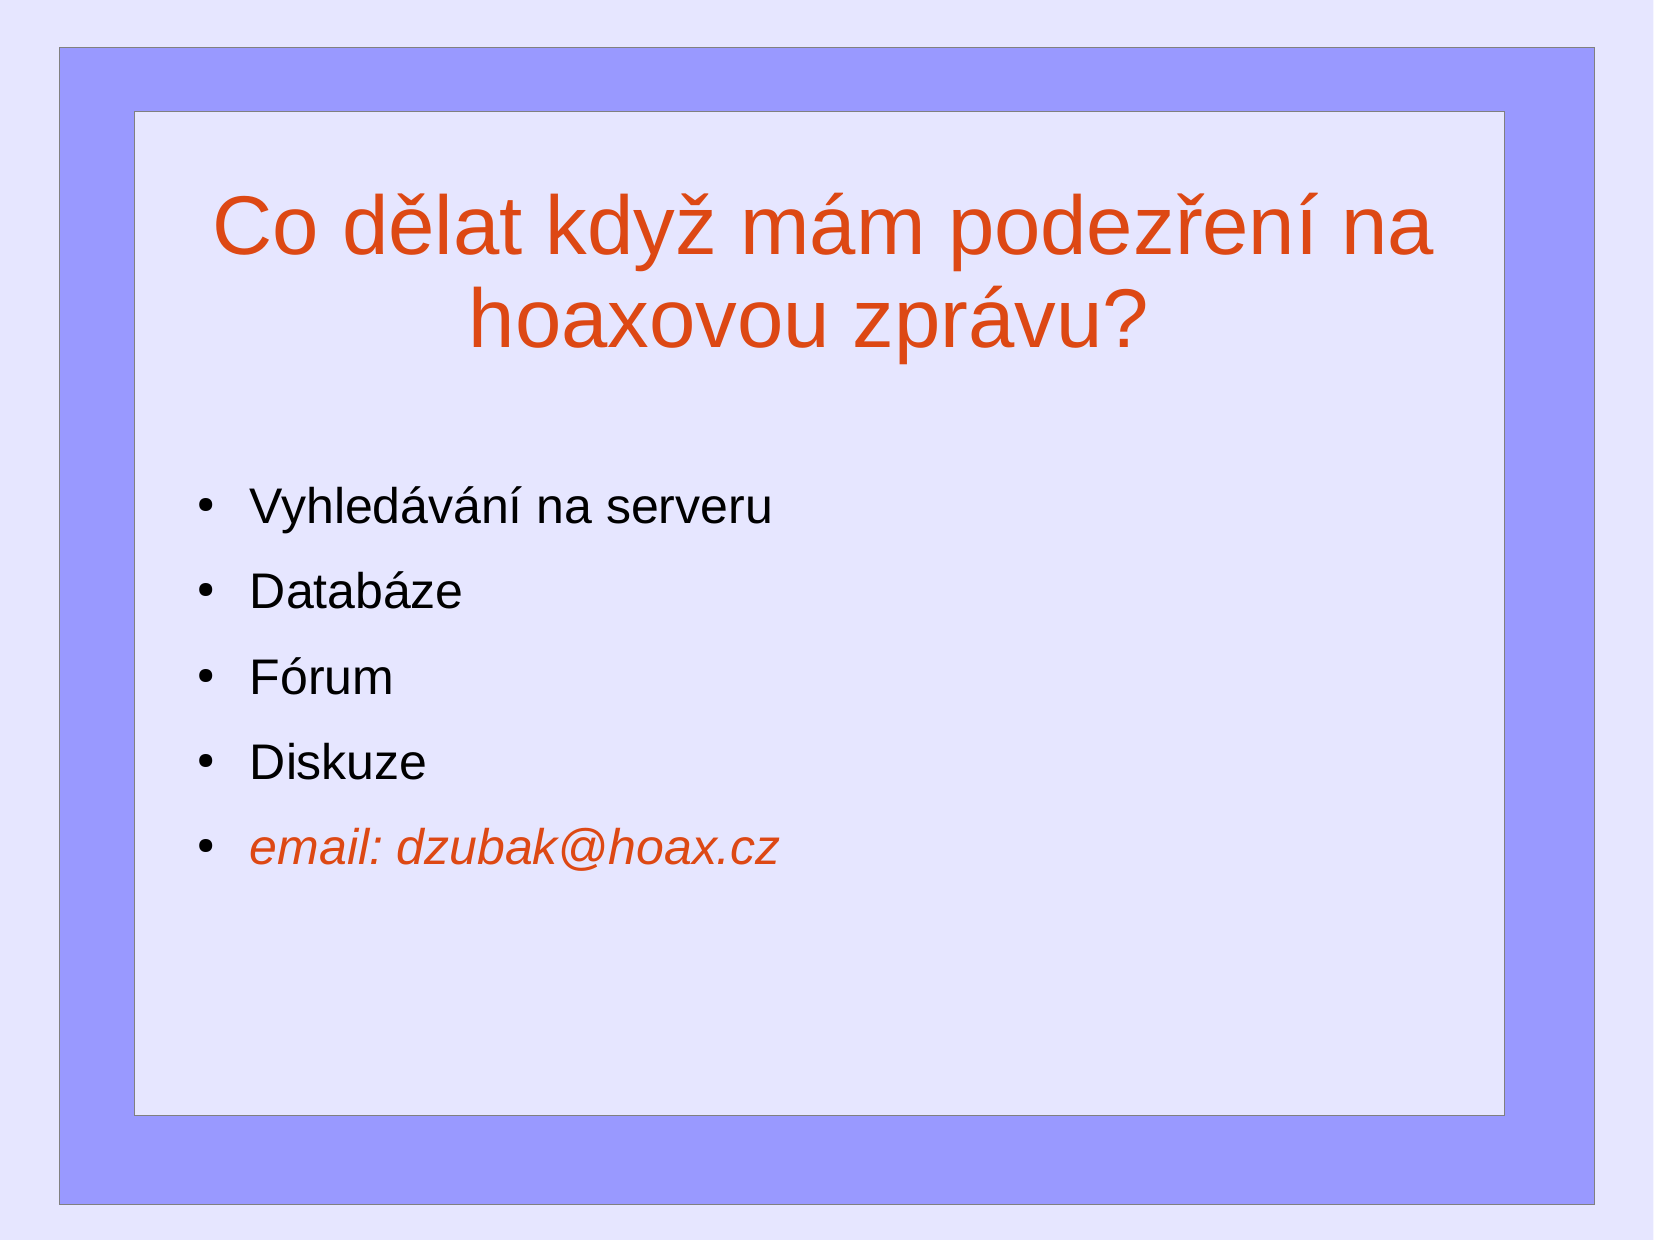

Co dělat když mám podezření na hoaxovou zprávu?
Vyhledávání na serveru
Databáze
Fórum
Diskuze
email: dzubak@hoax.cz
#